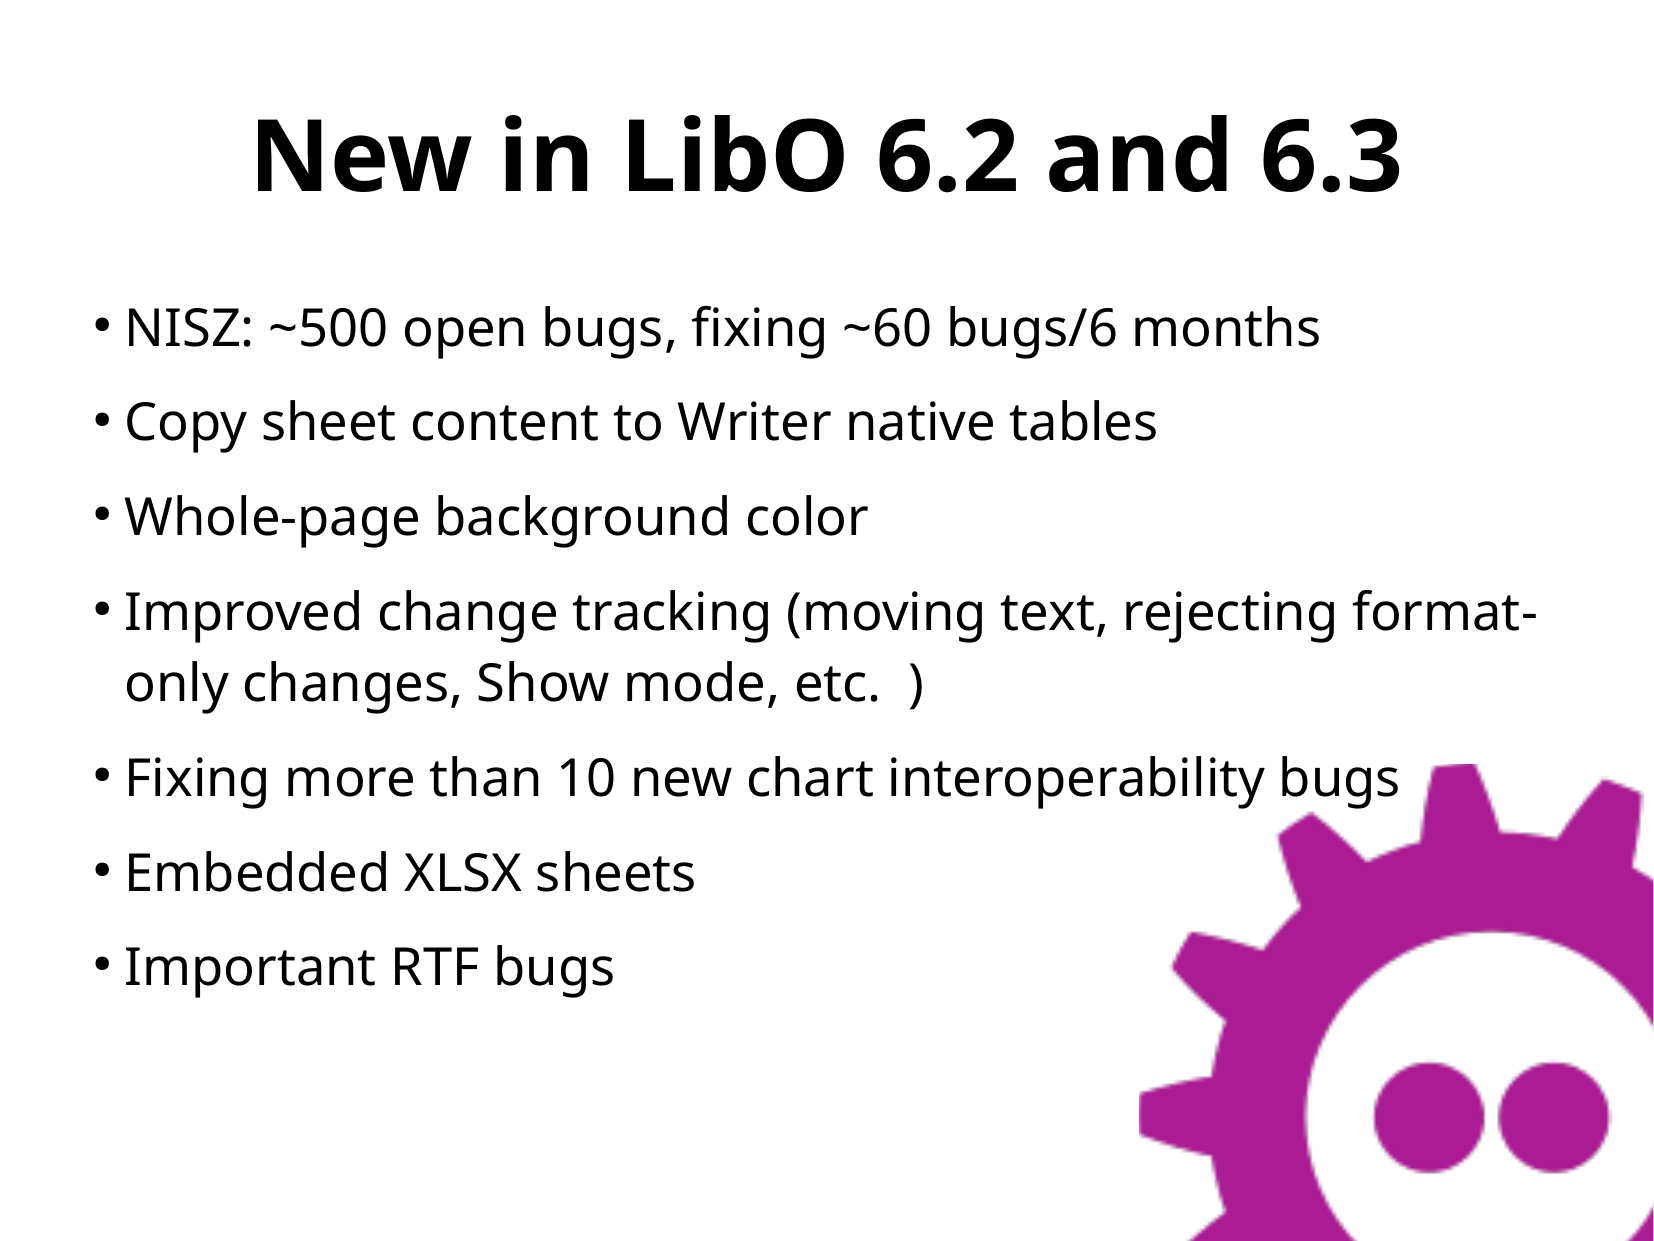

# New in LibO 6.2 and 6.3
NISZ: ~500 open bugs, fixing ~60 bugs/6 months
Copy sheet content to Writer native tables
Whole-page background color
Improved change tracking (moving text, rejecting format-only changes, Show mode, etc.	)
Fixing more than 10 new chart interoperability bugs
Embedded XLSX sheets
Important RTF bugs